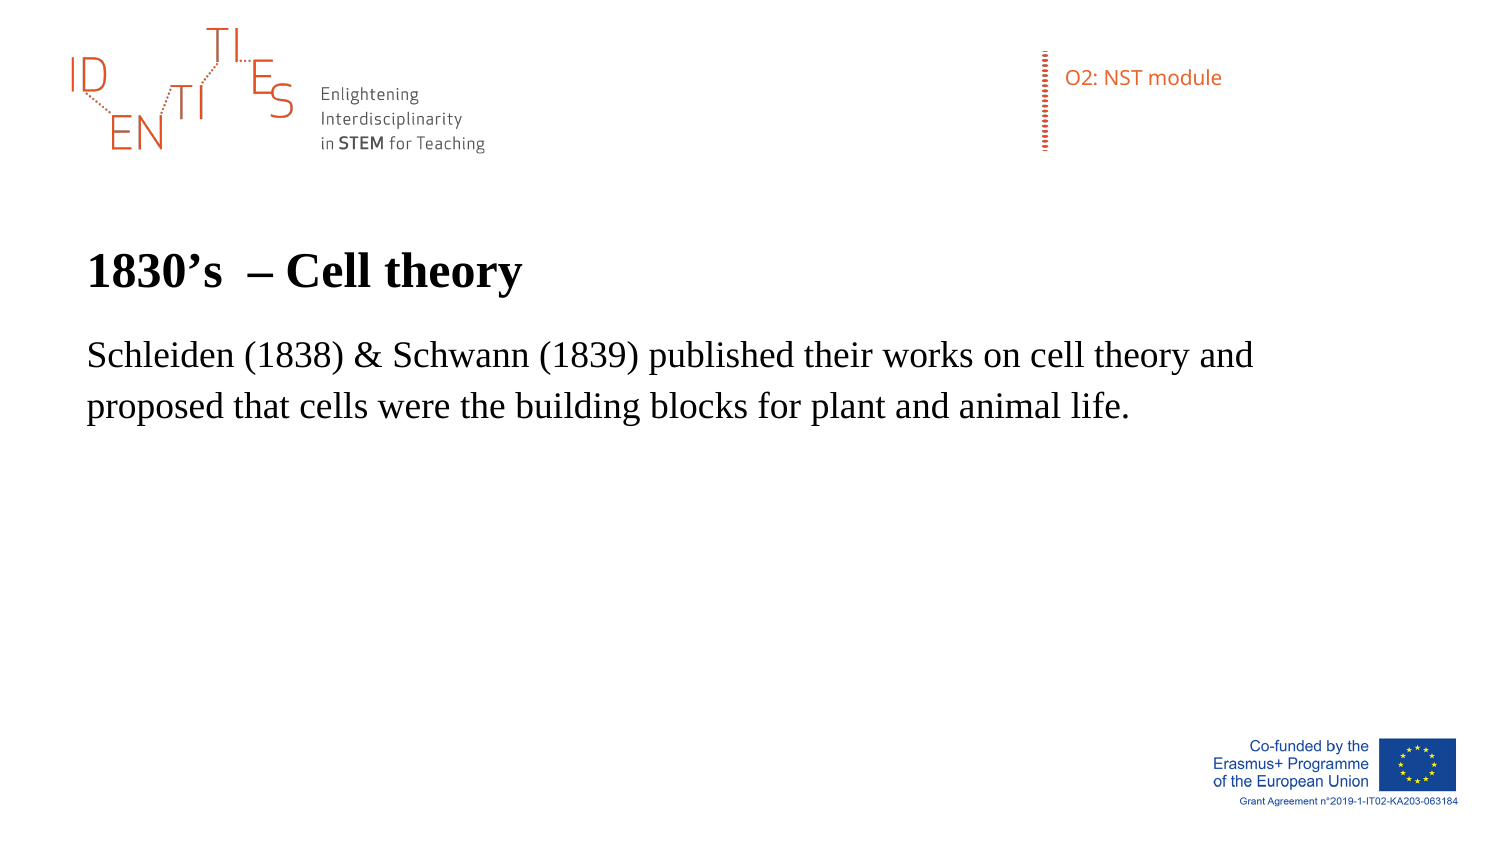

O2: NST module
1830’s – Cell theory
Schleiden (1838) & Schwann (1839) published their works on cell theory and proposed that cells were the building blocks for plant and animal life.